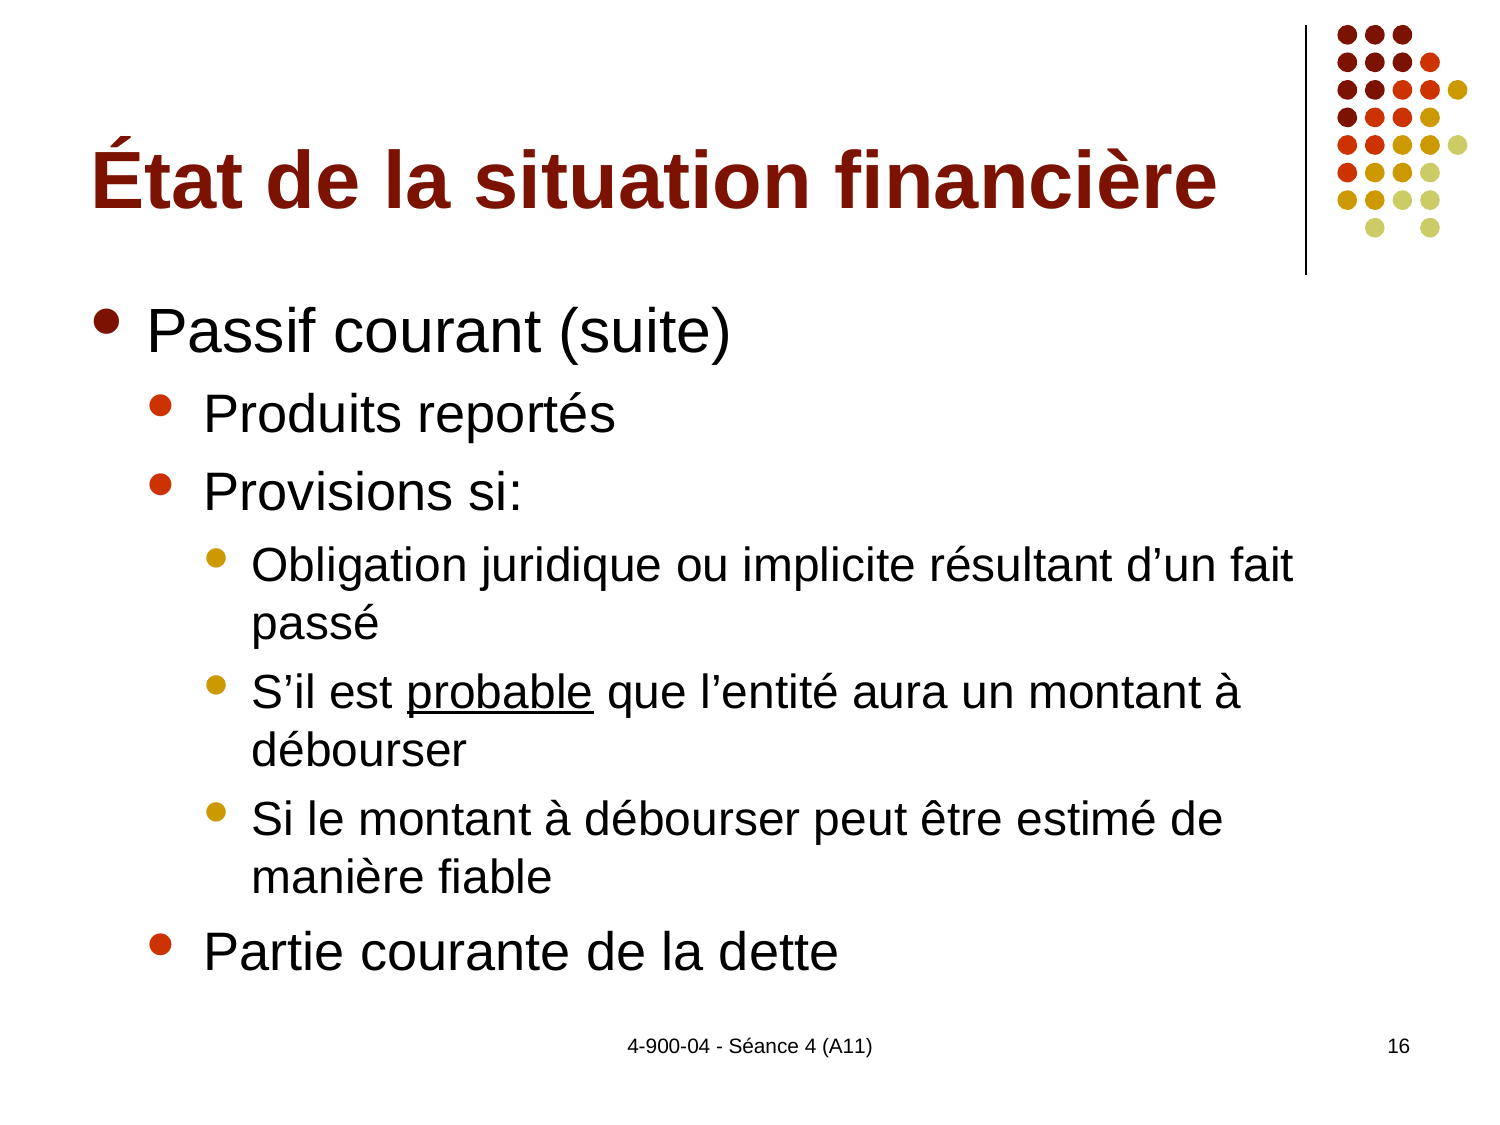

# État de la situation financière
Passif courant (suite)
Produits reportés
Provisions si:
Obligation juridique ou implicite résultant d’un fait passé
S’il est probable que l’entité aura un montant à débourser
Si le montant à débourser peut être estimé de manière fiable
Partie courante de la dette
4-900-04 - Séance 4 (A11)